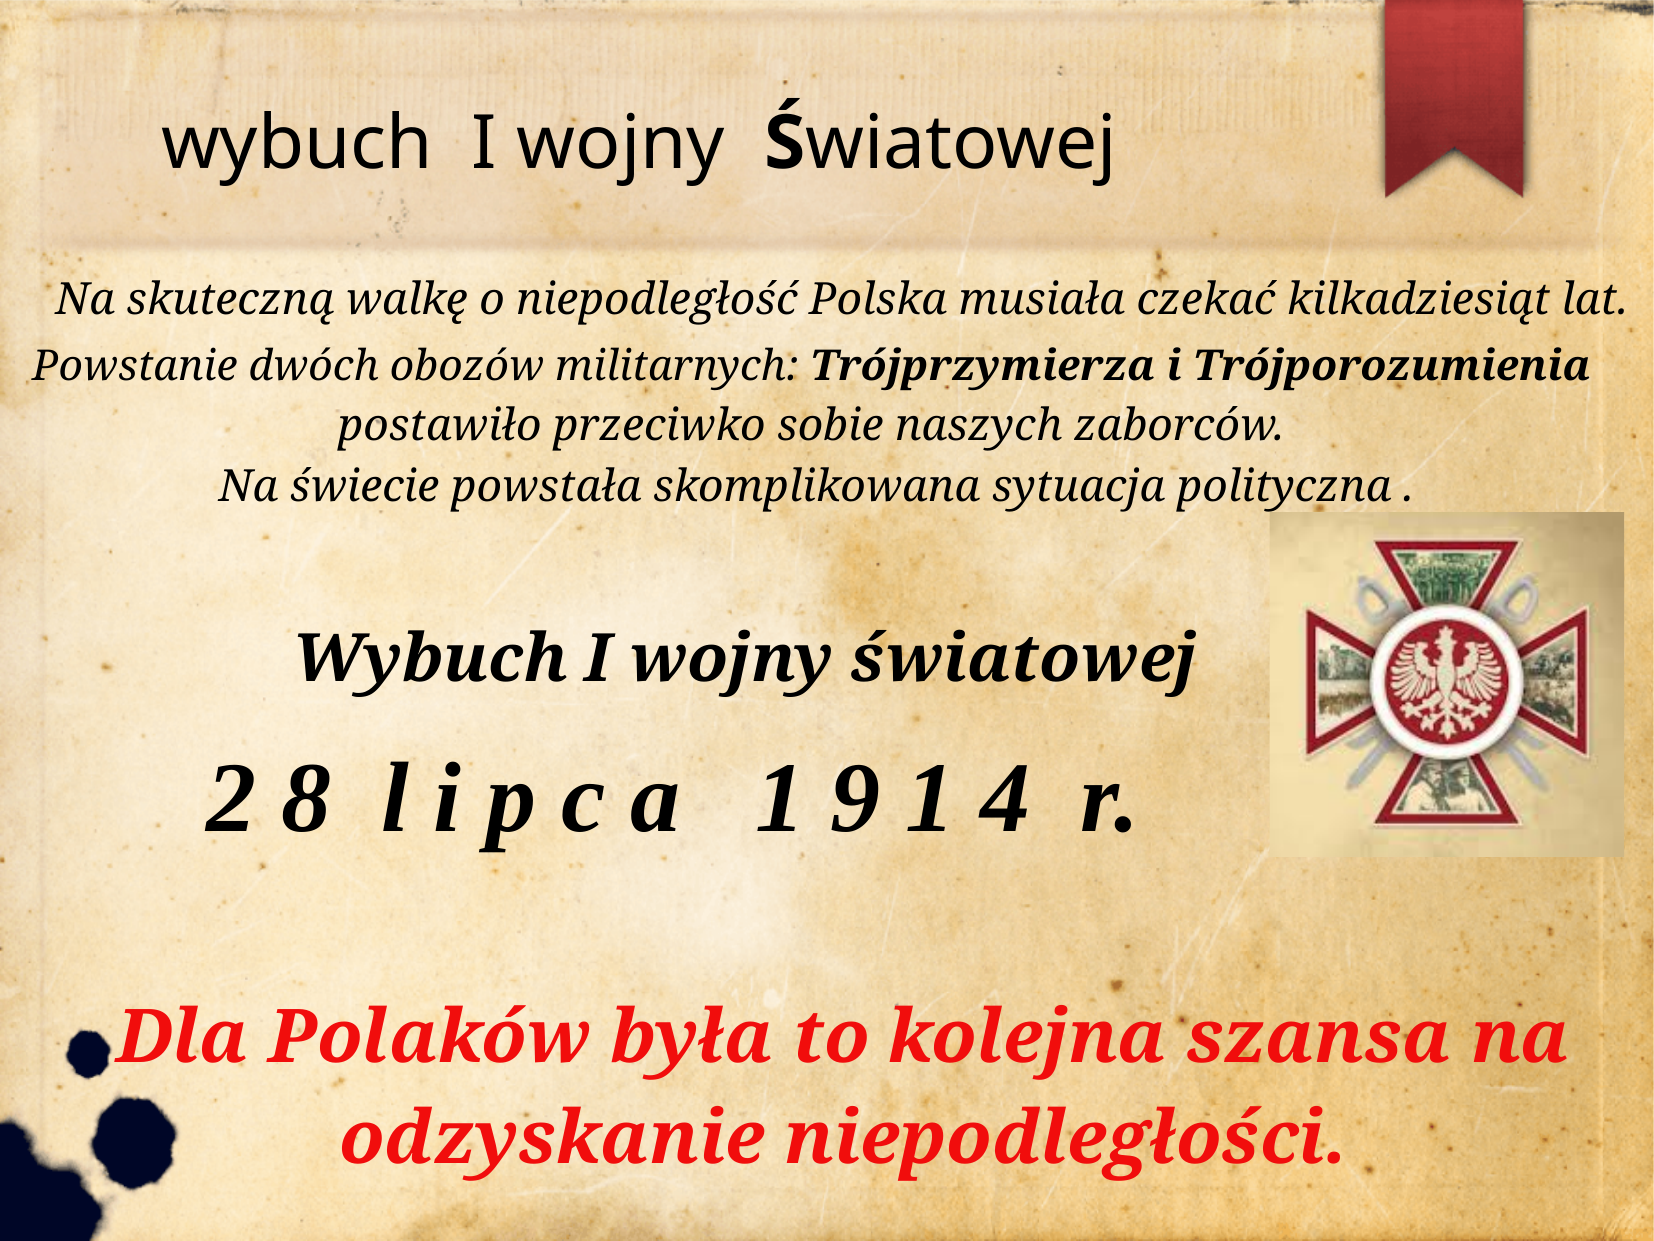

# wybuch I wojny Światowej
Na skuteczną walkę o niepodległość Polska musiała czekać kilkadziesiąt lat.
Powstanie dwóch obozów militarnych: Trójprzymierza i Trójporozumienia postawiło przeciwko sobie naszych zaborców.
 Na świecie powstała skomplikowana sytuacja polityczna .
 Wybuch I wojny światowej
 2 8 l i p c a 1 9 1 4 r.
Dla Polaków była to kolejna szansa na odzyskanie niepodległości.